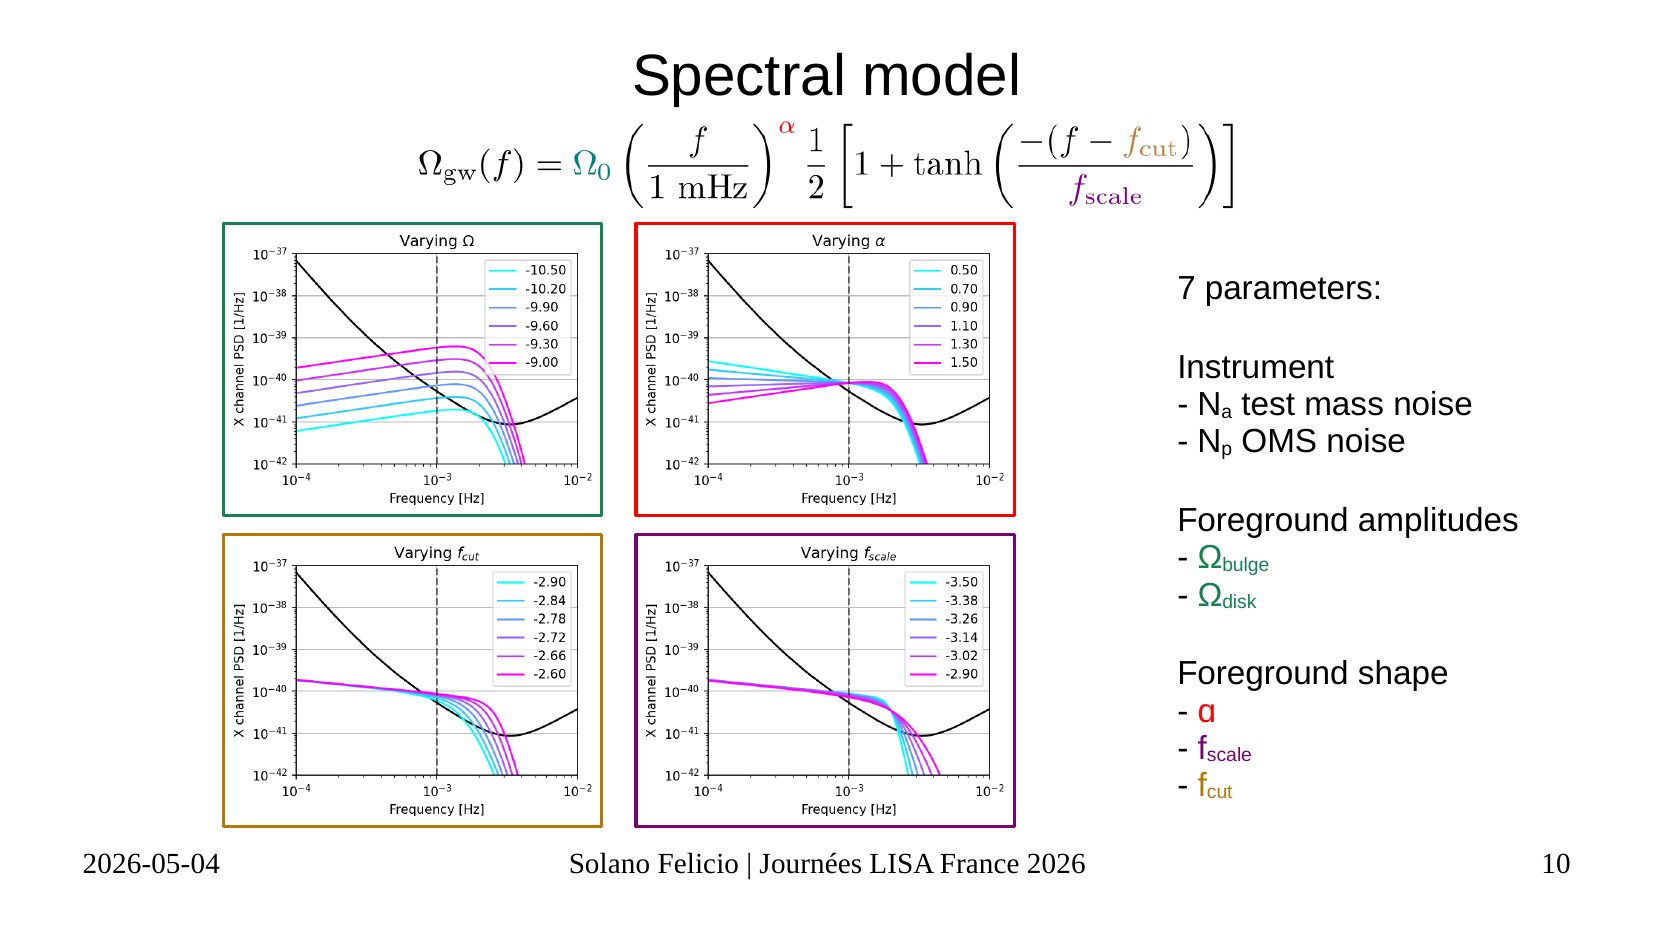

# Spectral model
7 parameters:
Instrument
- Na test mass noise
- Np OMS noise
Foreground amplitudes
- Ωbulge
- Ωdisk
Foreground shape
- ɑ
- fscale
- fcut
2026-05-04
Solano Felicio | Journées LISA France 2026
10